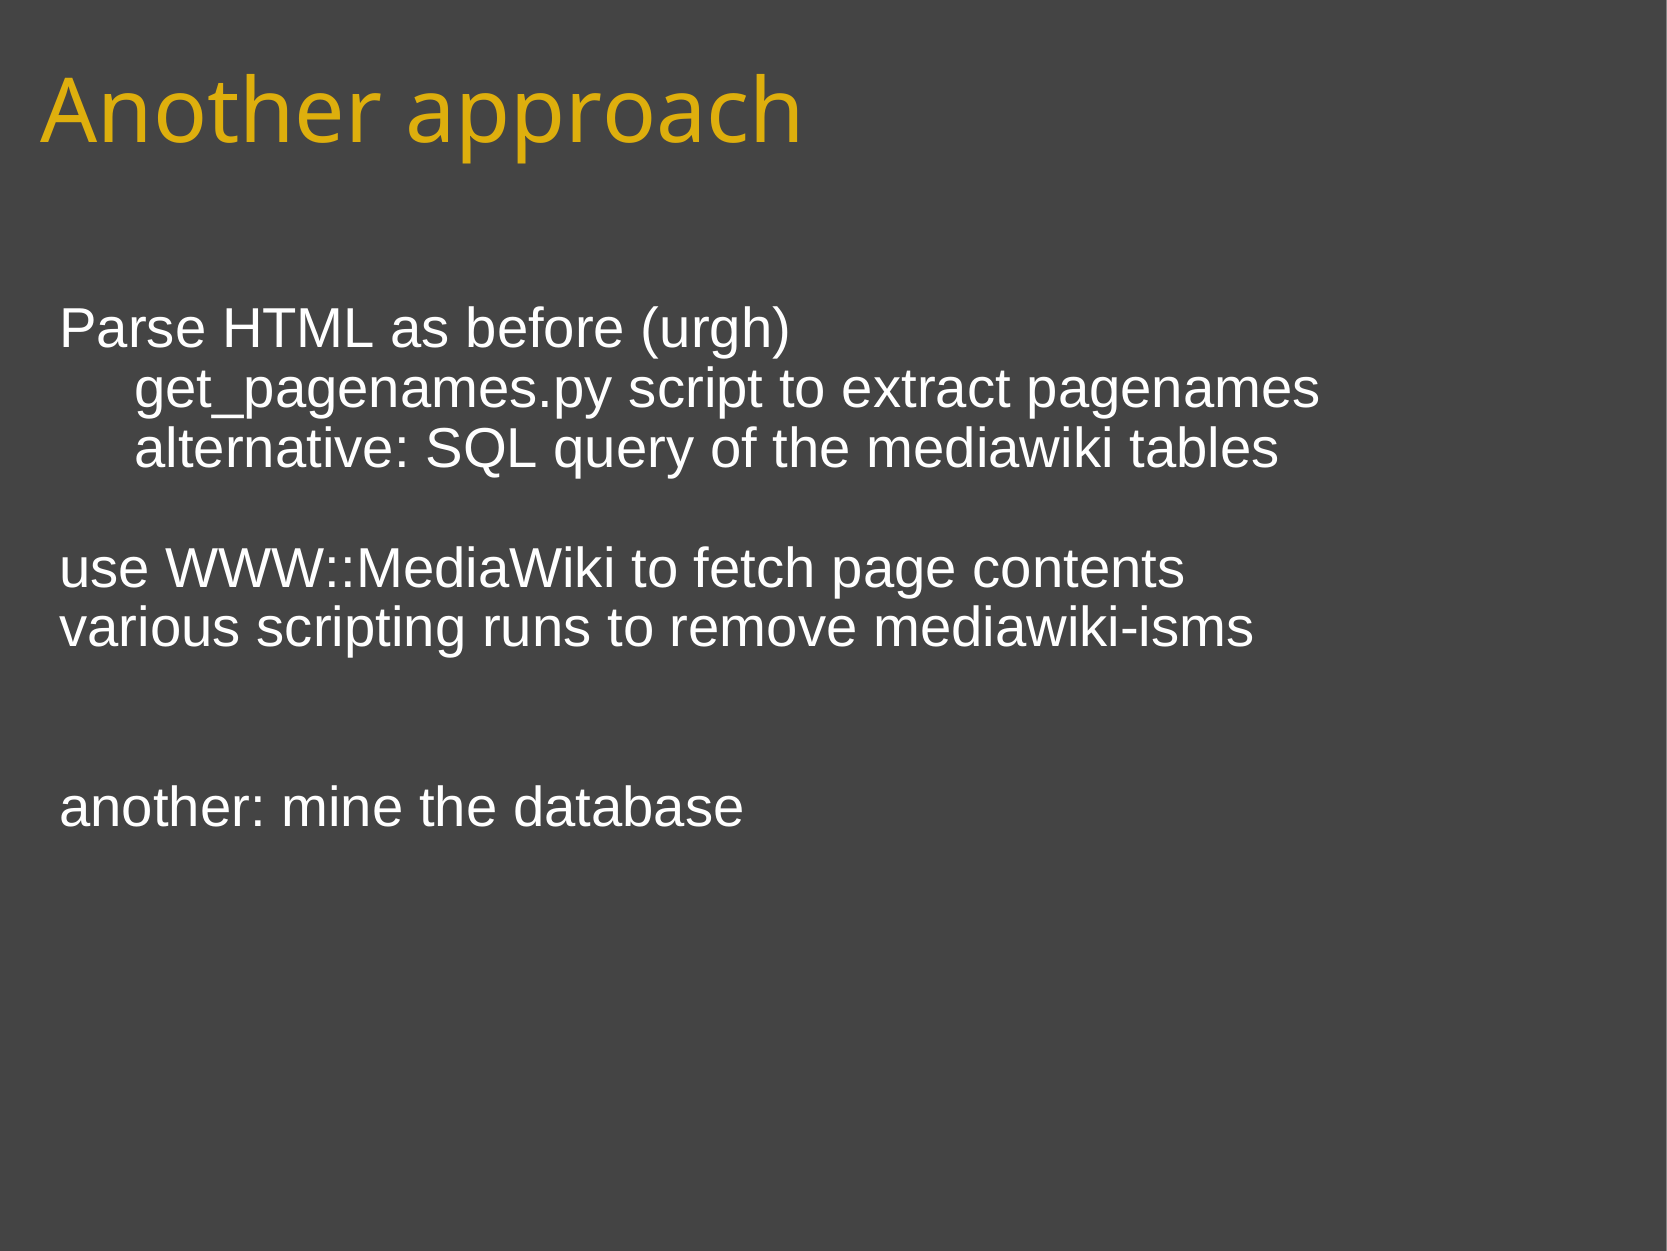

# Another approach
Parse HTML as before (urgh)
get_pagenames.py script to extract pagenames
alternative: SQL query of the mediawiki tables
use WWW::MediaWiki to fetch page contents
various scripting runs to remove mediawiki-isms
another: mine the database